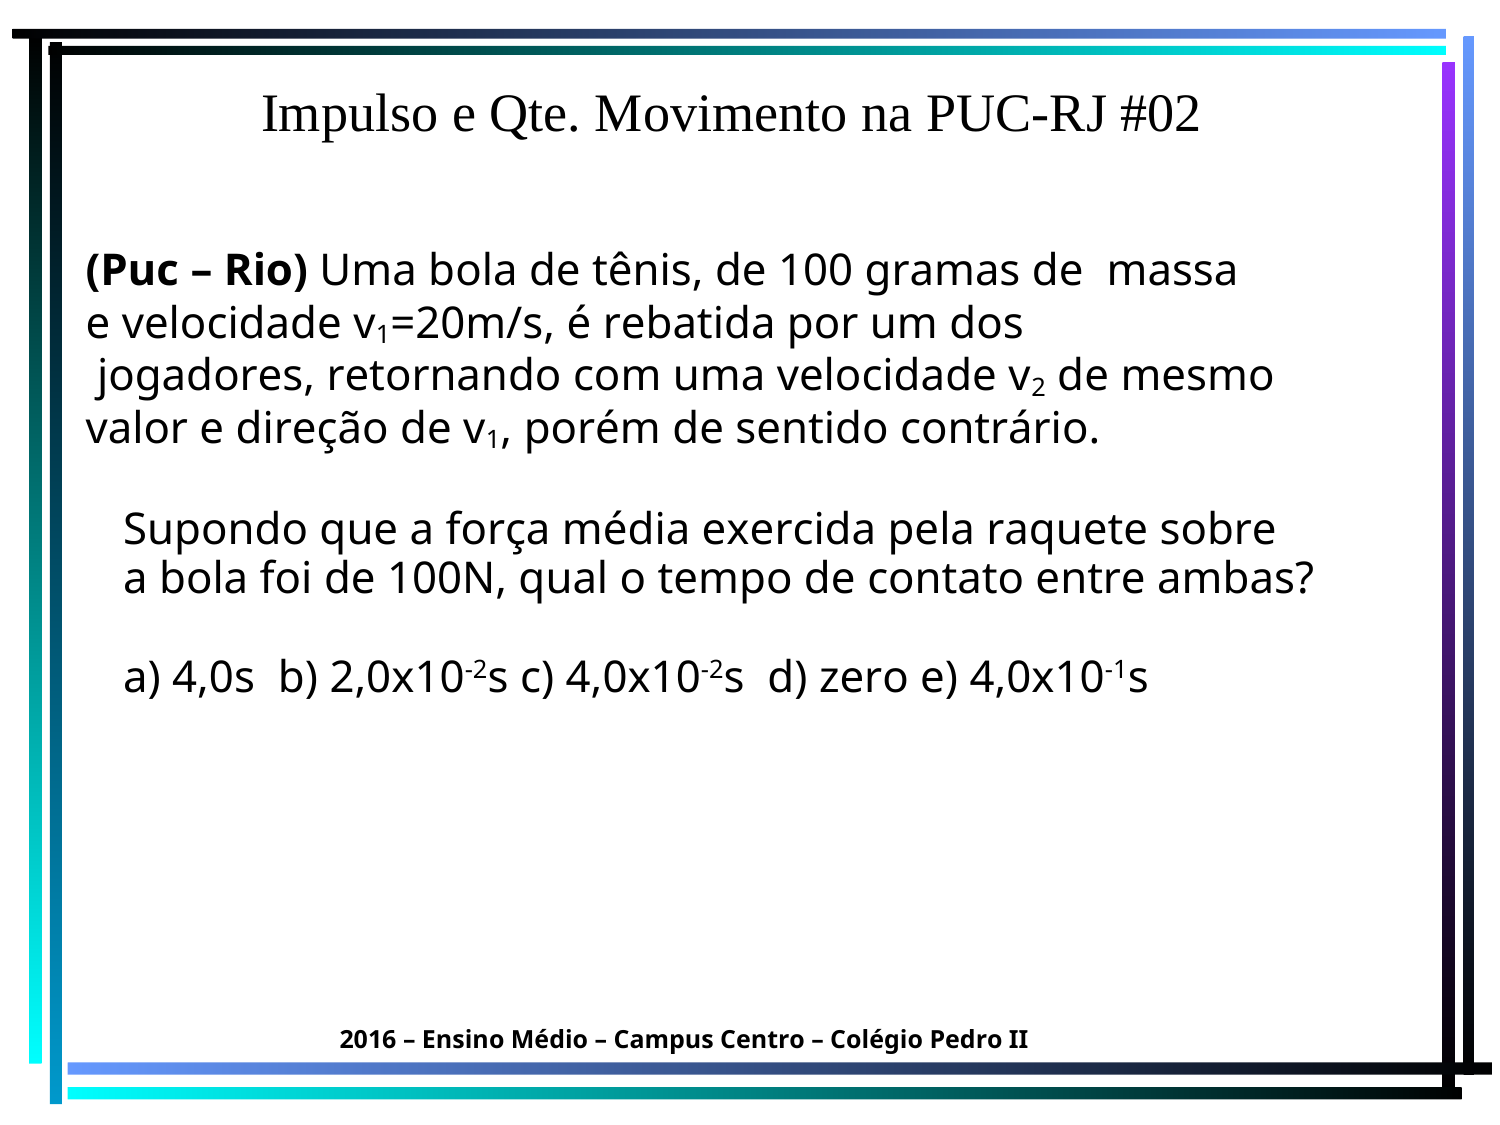

# Impulso e Qte. Movimento na PUC-RJ #02
(Puc – Rio) Uma bola de tênis, de 100 gramas de massa
e velocidade v1=20m/s, é rebatida por um dos
 jogadores, retornando com uma velocidade v2 de mesmo
valor e direção de v1, porém de sentido contrário.
Supondo que a força média exercida pela raquete sobre
a bola foi de 100N, qual o tempo de contato entre ambas?
a) 4,0s b) 2,0x10-2s c) 4,0x10-2s d) zero e) 4,0x10-1s
2016 – Ensino Médio – Campus Centro – Colégio Pedro II